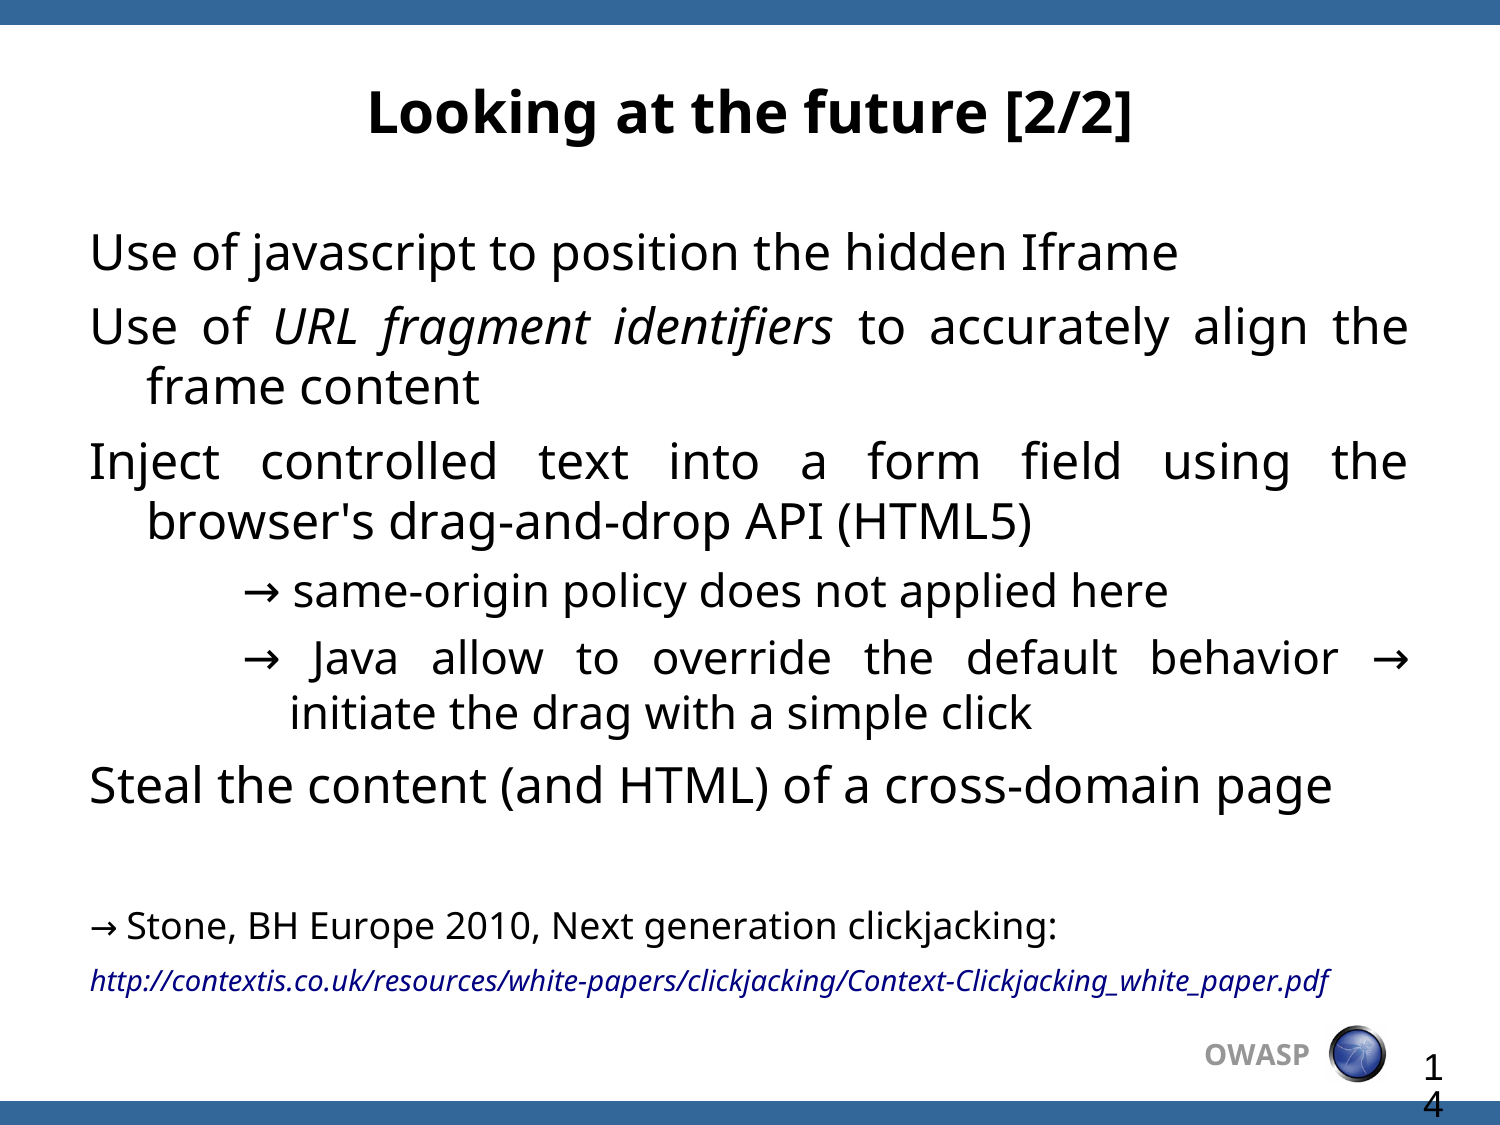

Looking at the future [2/2]
# Use of javascript to position the hidden Iframe
Use of URL fragment identifiers to accurately align the frame content
Inject controlled text into a form field using the browser's drag-and-drop API (HTML5)
→ same-origin policy does not applied here
→ Java allow to override the default behavior → initiate the drag with a simple click
Steal the content (and HTML) of a cross-domain page
→ Stone, BH Europe 2010, Next generation clickjacking:
http://contextis.co.uk/resources/white-papers/clickjacking/Context-Clickjacking_white_paper.pdf
14